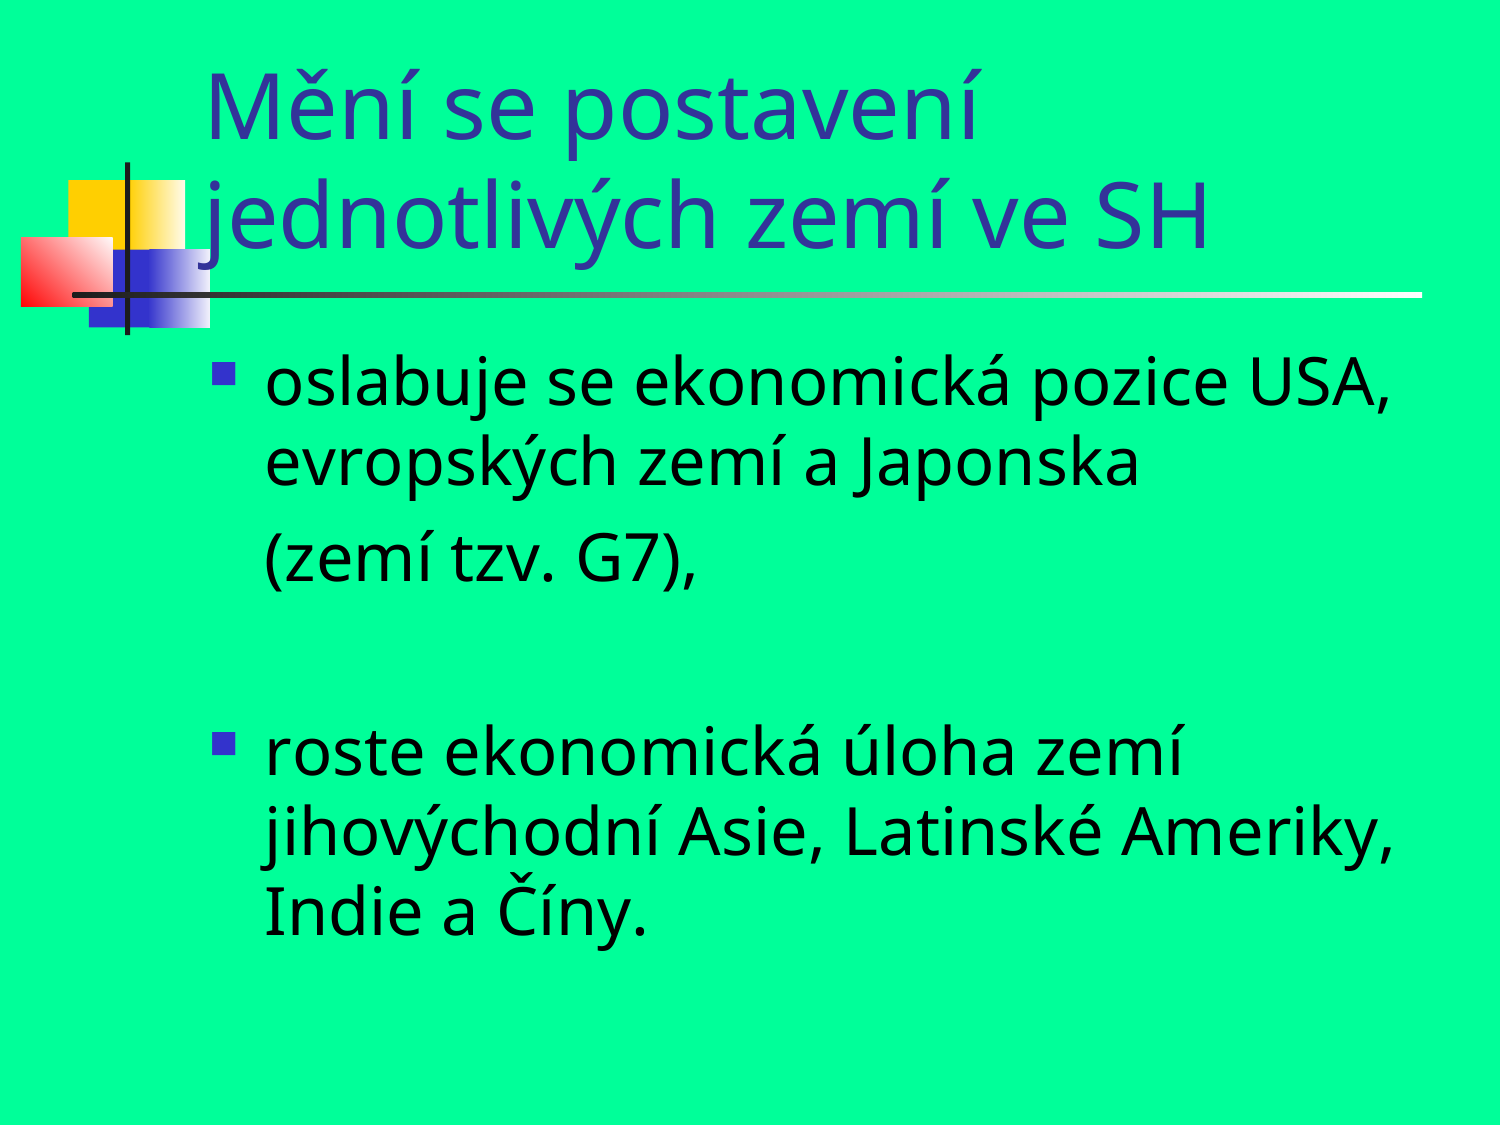

# Mění se postavení jednotlivých zemí ve SH
oslabuje se ekonomická pozice USA, evropských zemí a Japonska
	(zemí tzv. G7),
roste ekonomická úloha zemí jihovýchodní Asie, Latinské Ameriky, Indie a Číny.